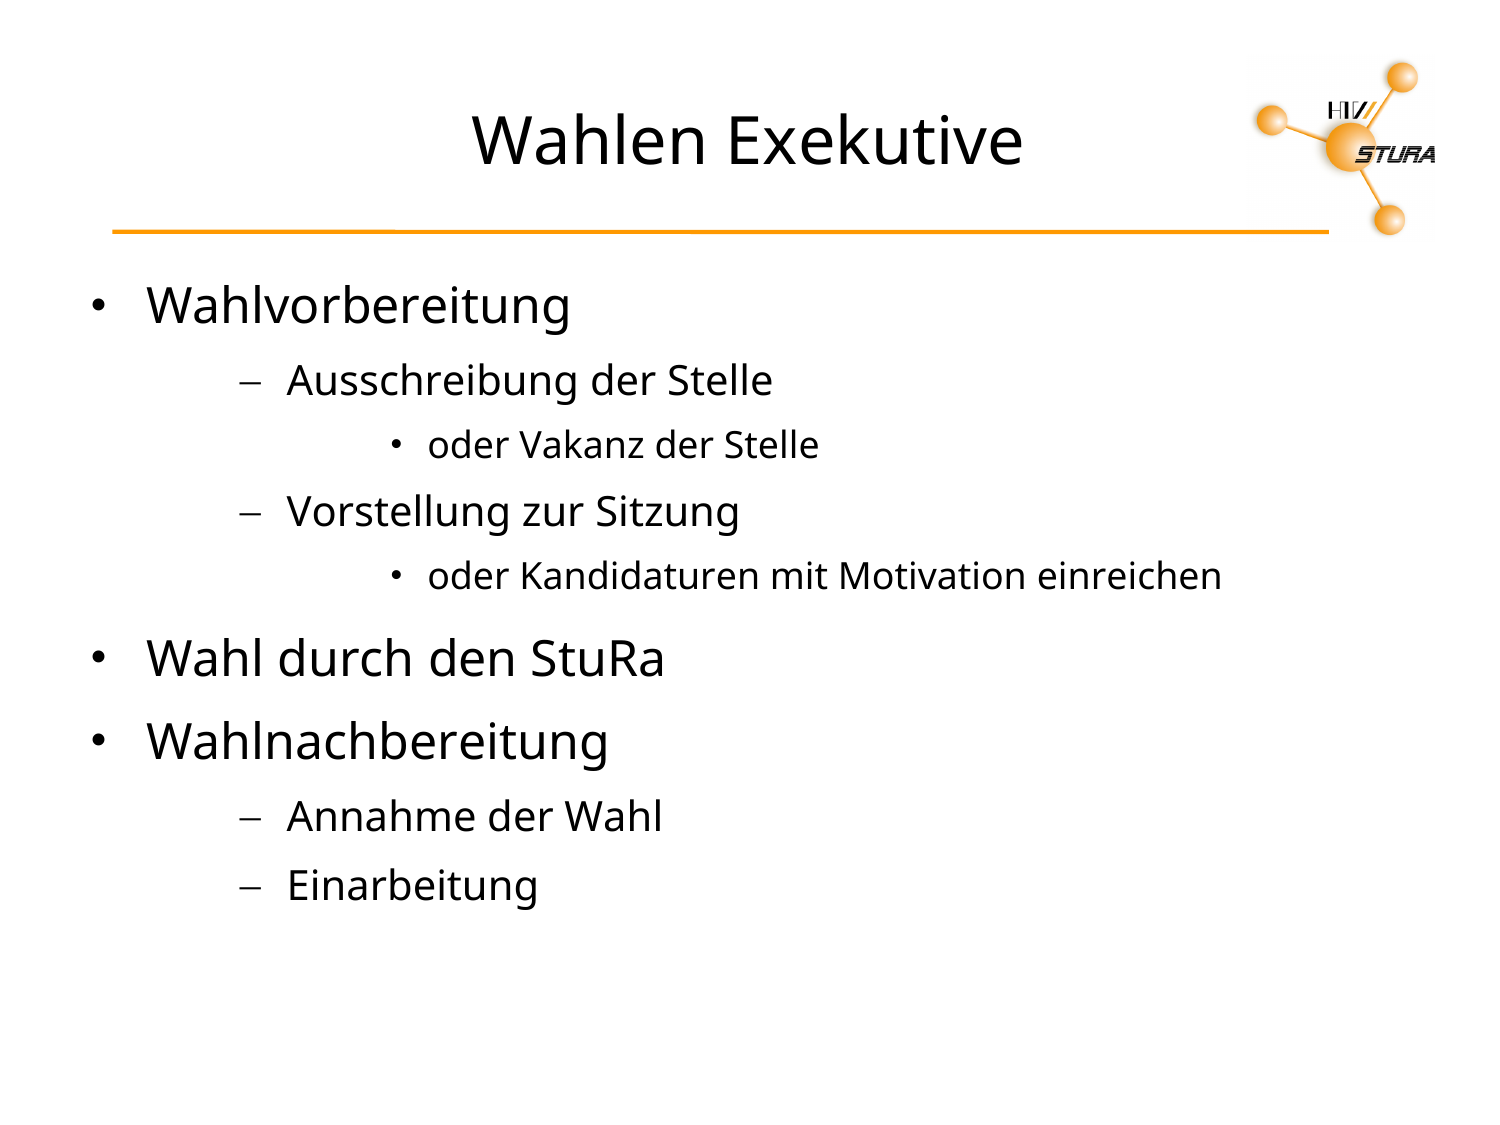

# Wahlen Exekutive
Wahlvorbereitung
Ausschreibung der Stelle
oder Vakanz der Stelle
Vorstellung zur Sitzung
oder Kandidaturen mit Motivation einreichen
Wahl durch den StuRa
Wahlnachbereitung
Annahme der Wahl
Einarbeitung